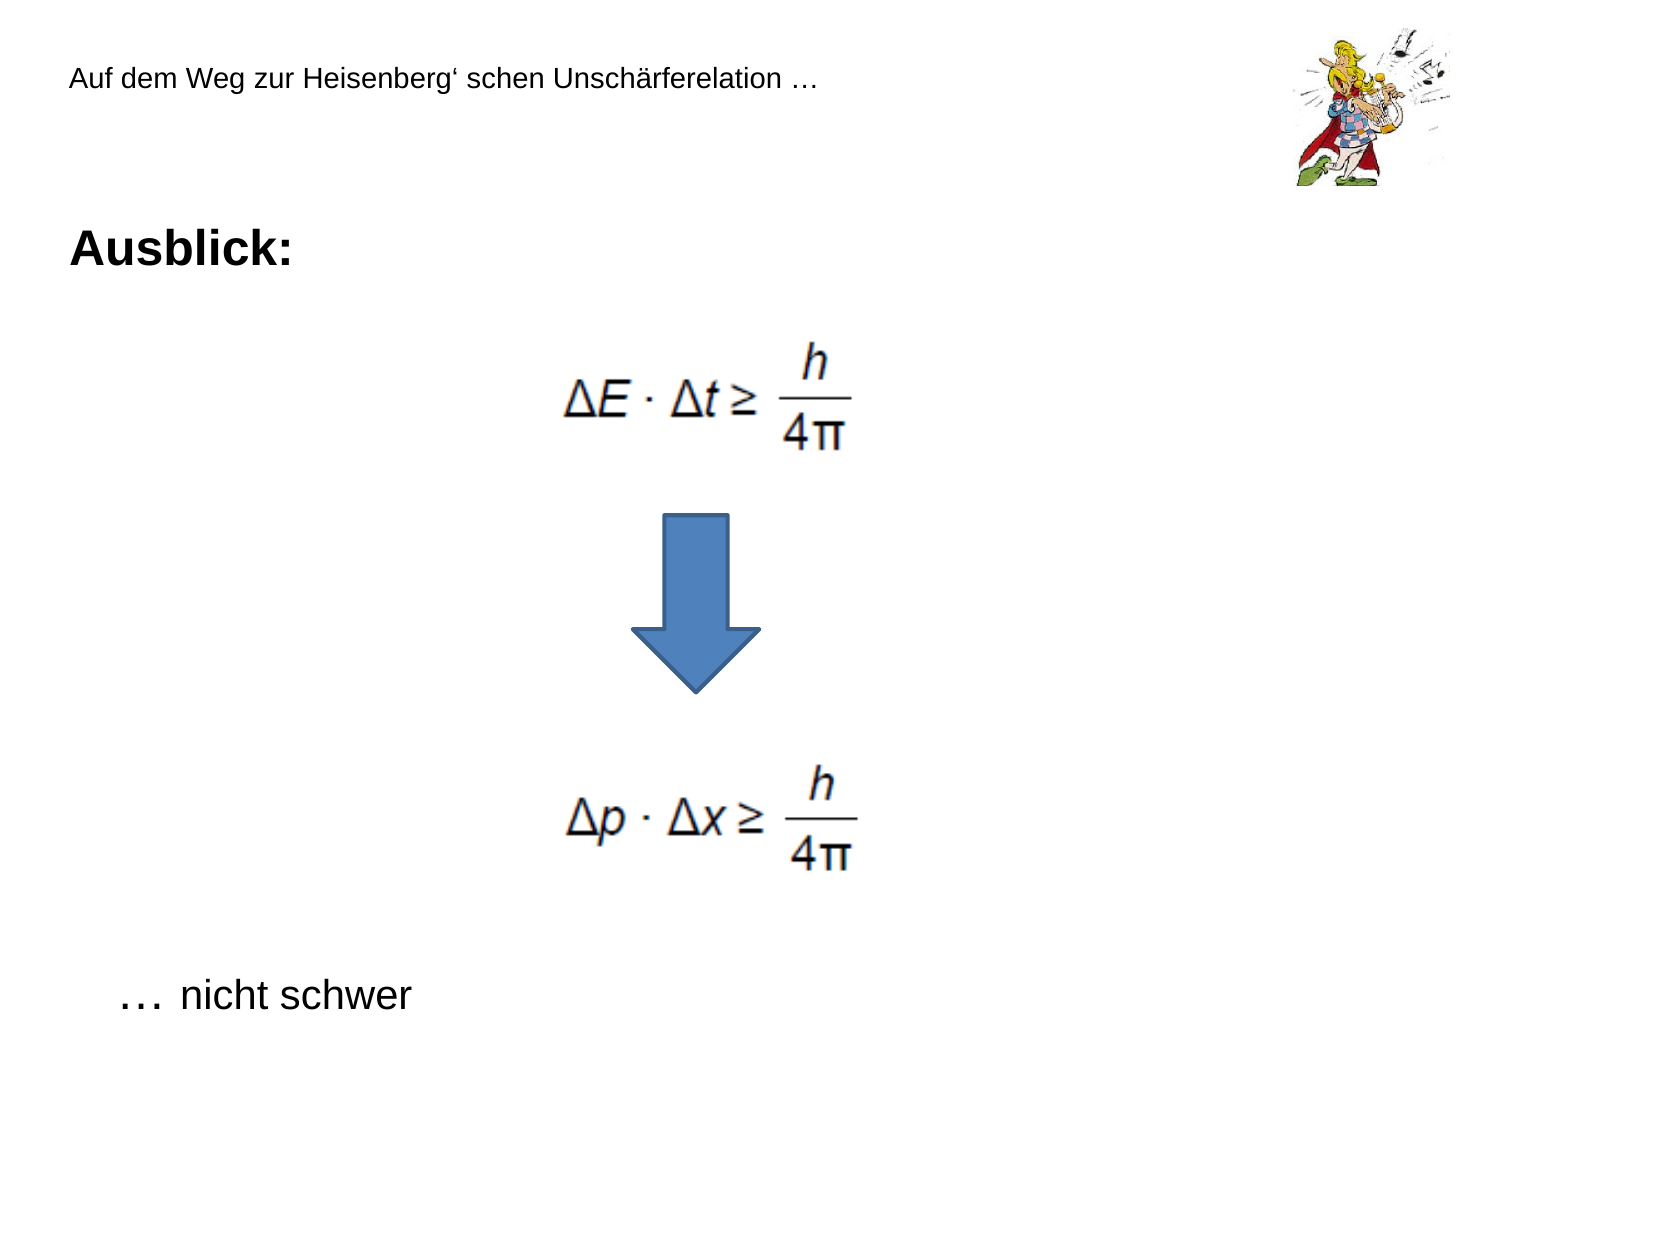

Auf dem Weg zur Heisenberg‘ schen Unschärferelation …
Ausblick:
… nicht schwer